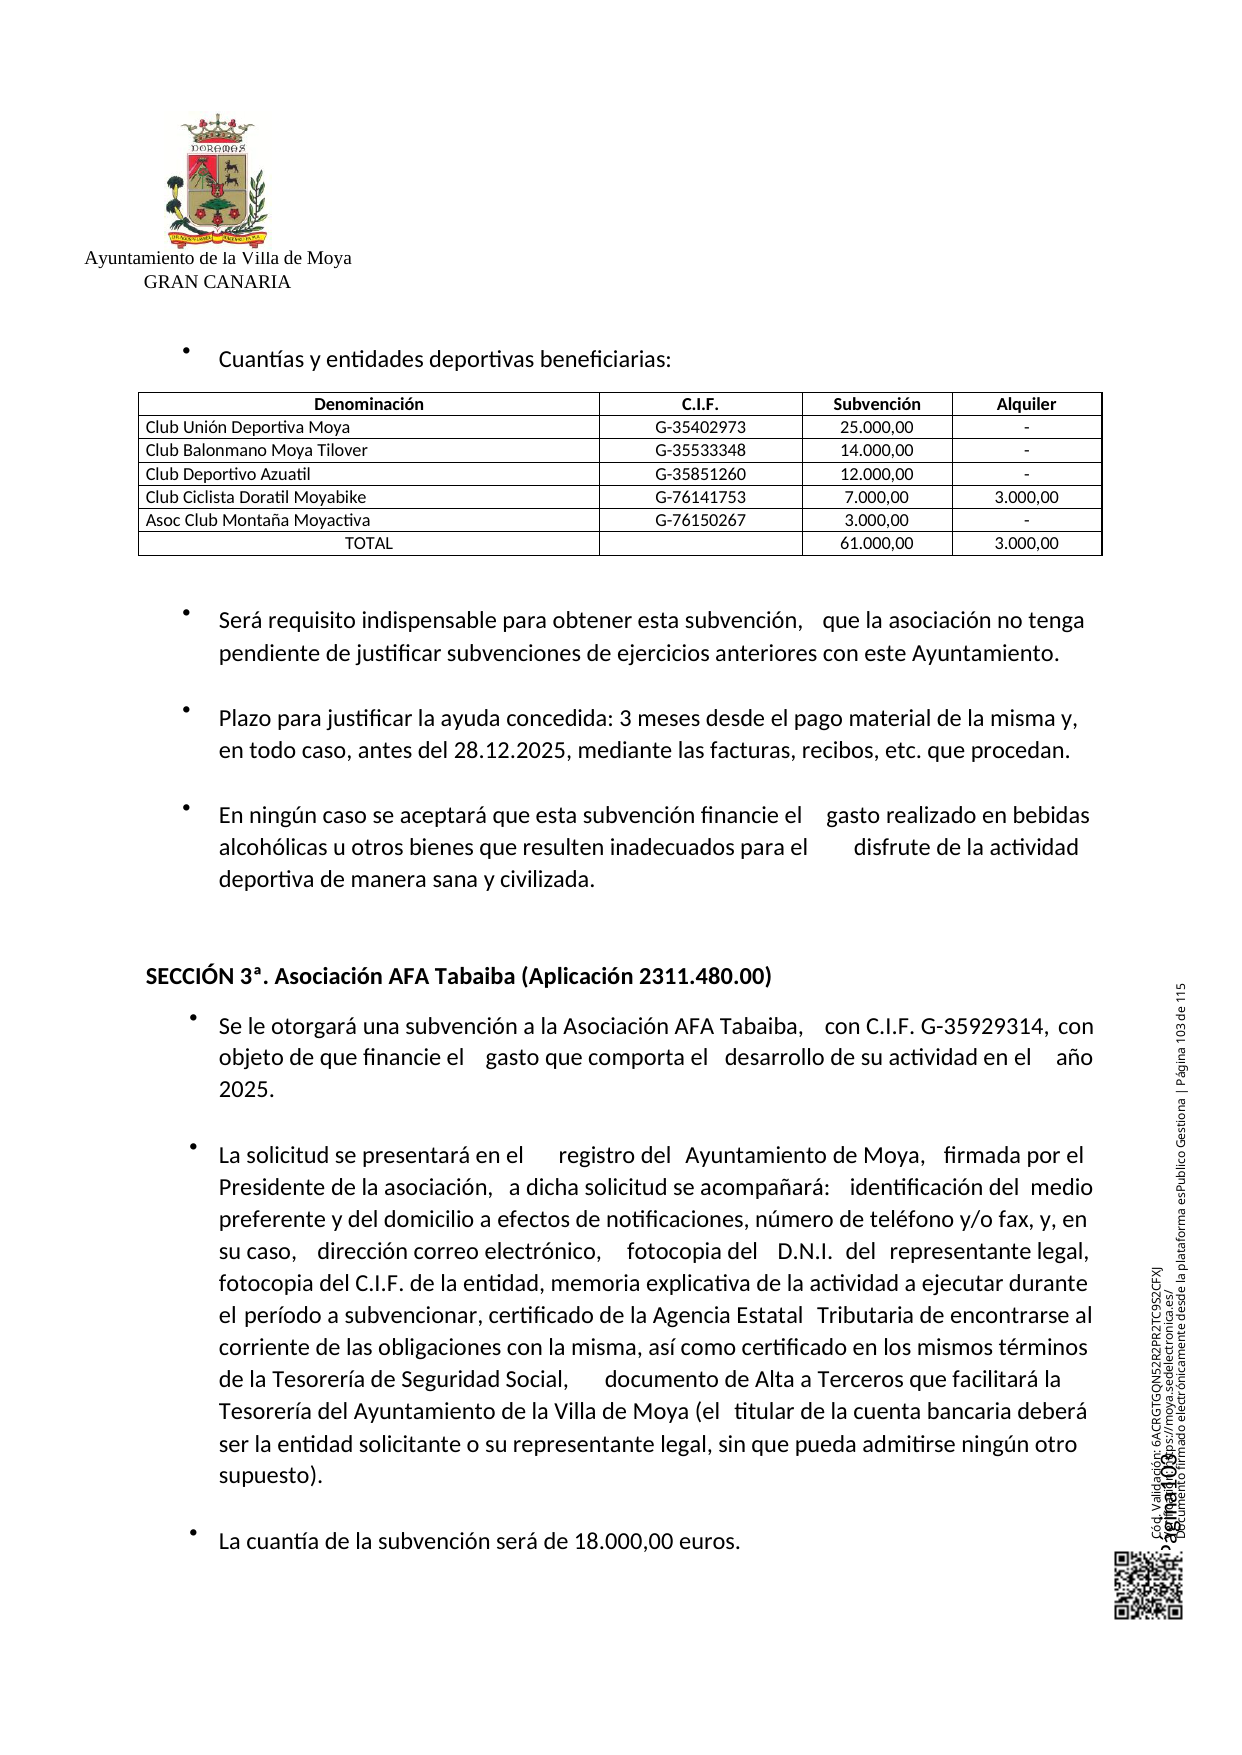

Ayuntamiento de la Villa de Moya
GRAN CANARIA
•
Cuantías y entidades deportivas beneficiarias:
Denominación
C.I.F.
Subvención
Alquiler
Club Unión Deportiva Moya
G-35402973
25.000,00
-
Club Balonmano Moya Tilover
G-35533348
14.000,00
-
Club Deportivo Azuatil
G-35851260
12.000,00
-
Club Ciclista Doratil Moyabike
G-76141753
7.000,00
3.000,00
Asoc Club Montaña Moyactiva
G-76150267
3.000,00
-
TOTAL
61.000,00
3.000,00
•
Será requisito indispensable para obtener esta subvención,
que la asociación no tenga
pendiente de justificar subvenciones de ejercicios anteriores con este Ayuntamiento.
•
Plazo para justificar la ayuda concedida: 3 meses desde el pago material de la misma y,
en todo caso, antes del 28.12.2025, mediante las facturas, recibos, etc. que procedan.
•
En ningún caso se aceptará que esta subvención financie el
gasto realizado en bebidas
alcohólicas u otros bienes que resulten inadecuados para el
disfrute de la actividad
deportiva de manera sana y civilizada.
SECCIÓN 3ª. Asociación AFA Tabaiba (Aplicación 2311.480.00)
•
Se le otorgará una subvención a la Asociación AFA Tabaiba,
con C.I.F. G-35929314,
con
objeto de que financie el
gasto que comporta el
desarrollo de su actividad en el
año
2025.
•
La solicitud se presentará en el
registro del
Ayuntamiento de Moya,
firmada por el
Presidente de la asociación,
a dicha solicitud se acompañará:
identificación del
medio
preferente y del domicilio a efectos de notificaciones, número de teléfono y/o fax, y, en
su caso,
dirección correo electrónico,
fotocopia del
D.N.I.
del
representante legal,
Documento firmado electrónicamente desde la plataforma esPublico Gestiona | Página 103 de 115
fotocopia del C.I.F. de la entidad, memoria explicativa de la actividad a ejecutar durante
el
período a subvencionar, certificado de la Agencia Estatal
Tributaria de encontrarse al
corriente de las obligaciones con la misma, así como certificado en los mismos términos
de la Tesorería de Seguridad Social,
documento de Alta a Terceros que facilitará la
Cód. Validación: 6ACRGTGQN52R2PR2TC9S2CFXJ
Tesorería del
Ayuntamiento de la Villa de Moya (el
titular de la cuenta bancaria deberá
Verificación: https://moya.sedelectronica.es/
ser la entidad solicitante o su representante legal, sin que pueda admitirse ningún otro
supuesto).
Página103
•
La cuantía de la subvención será de 18.000,00 euros.